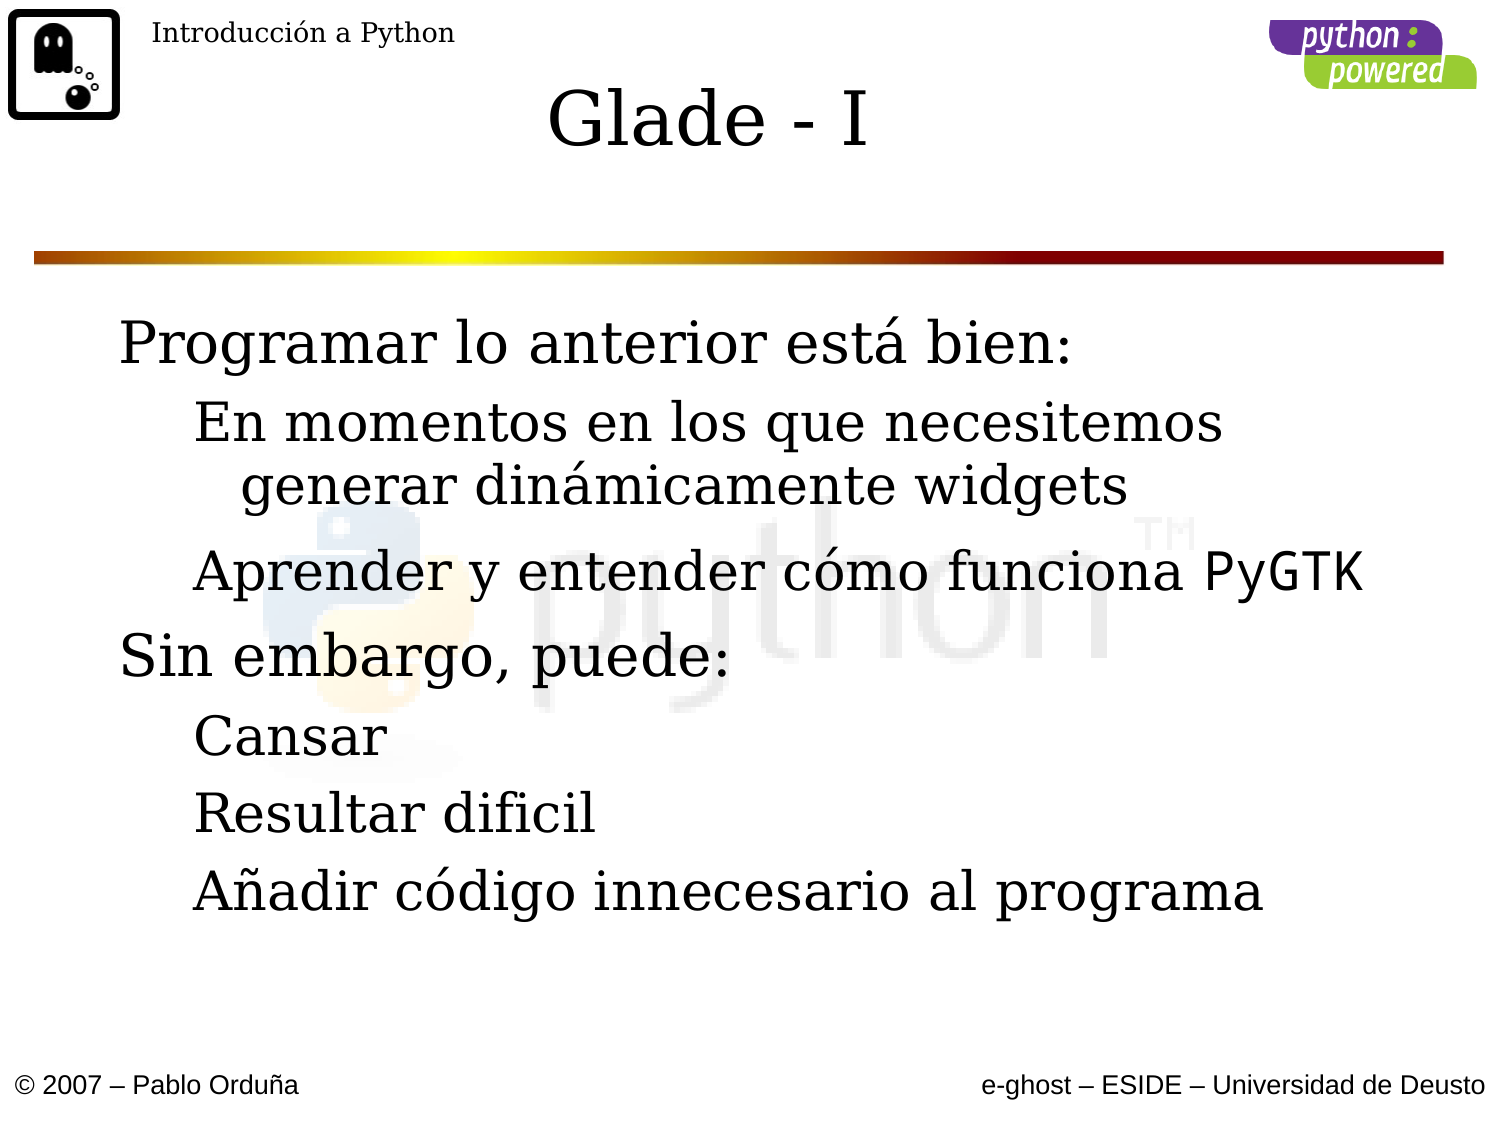

# Glade - I
Programar lo anterior está bien:
En momentos en los que necesitemos generar dinámicamente widgets
Aprender y entender cómo funciona PyGTK
Sin embargo, puede:
Cansar
Resultar dificil
Añadir código innecesario al programa